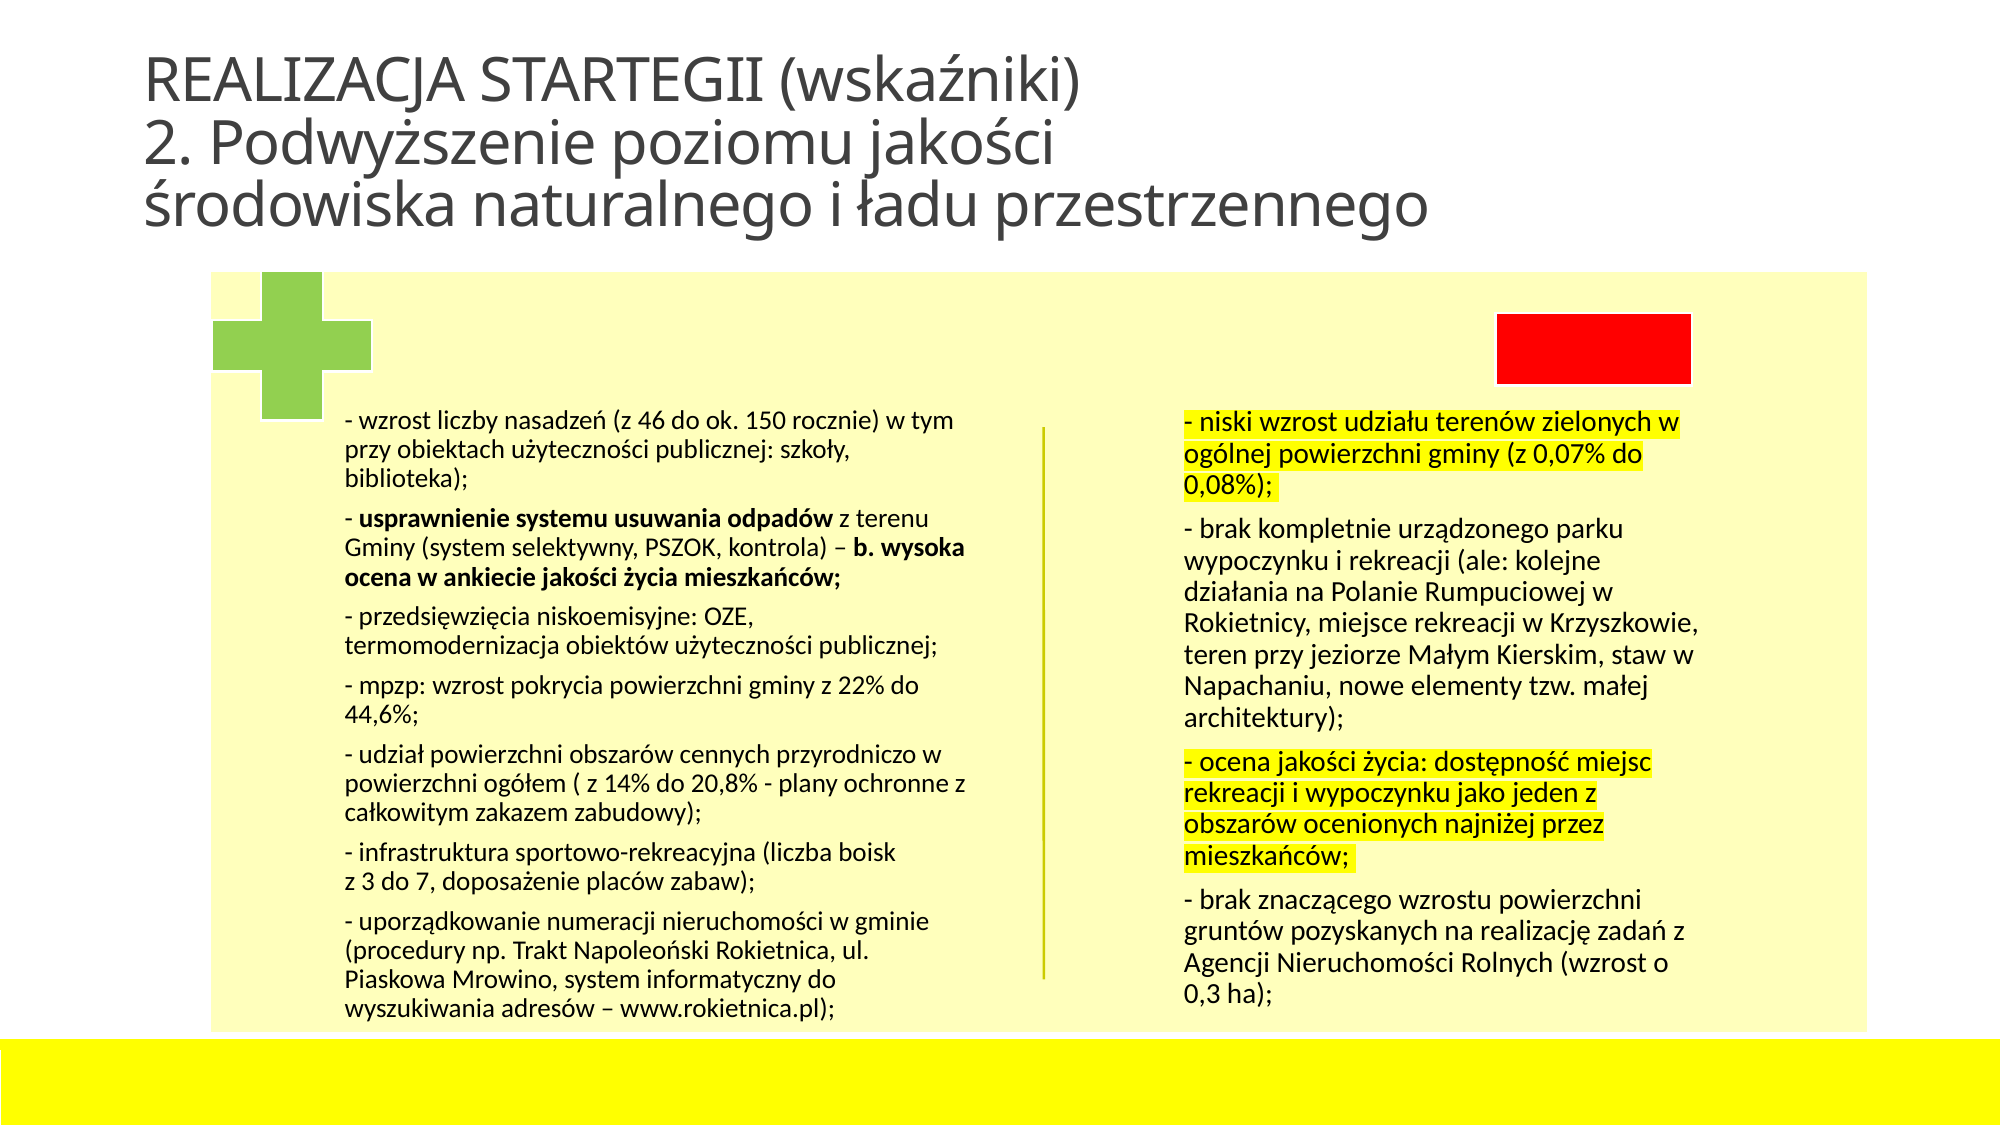

# REALIZACJA STARTEGII (wskaźniki) 2. Podwyższenie poziomu jakości środowiska naturalnego i ładu przestrzennego
- wzrost liczby nasadzeń (z 46 do ok. 150 rocznie) w tym przy obiektach użyteczności publicznej: szkoły, biblioteka);
- usprawnienie systemu usuwania odpadów z terenu Gminy (system selektywny, PSZOK, kontrola) – b. wysoka ocena w ankiecie jakości życia mieszkańców;
- przedsięwzięcia niskoemisyjne: OZE, termomodernizacja obiektów użyteczności publicznej;
- mpzp: wzrost pokrycia powierzchni gminy z 22% do 44,6%;
- udział powierzchni obszarów cennych przyrodniczo w powierzchni ogółem ( z 14% do 20,8% - plany ochronne z całkowitym zakazem zabudowy);
- infrastruktura sportowo-rekreacyjna (liczba boisk
z 3 do 7, doposażenie placów zabaw);
- uporządkowanie numeracji nieruchomości w gminie (procedury np. Trakt Napoleoński Rokietnica, ul. Piaskowa Mrowino, system informatyczny do wyszukiwania adresów – www.rokietnica.pl);
- niski wzrost udziału terenów zielonych w ogólnej powierzchni gminy (z 0,07% do 0,08%);
- brak kompletnie urządzonego parku wypoczynku i rekreacji (ale: kolejne działania na Polanie Rumpuciowej w Rokietnicy, miejsce rekreacji w Krzyszkowie, teren przy jeziorze Małym Kierskim, staw w Napachaniu, nowe elementy tzw. małej architektury);
- ocena jakości życia: dostępność miejsc rekreacji i wypoczynku jako jeden z obszarów ocenionych najniżej przez mieszkańców;
- brak znaczącego wzrostu powierzchni gruntów pozyskanych na realizację zadań z Agencji Nieruchomości Rolnych (wzrost o 0,3 ha);